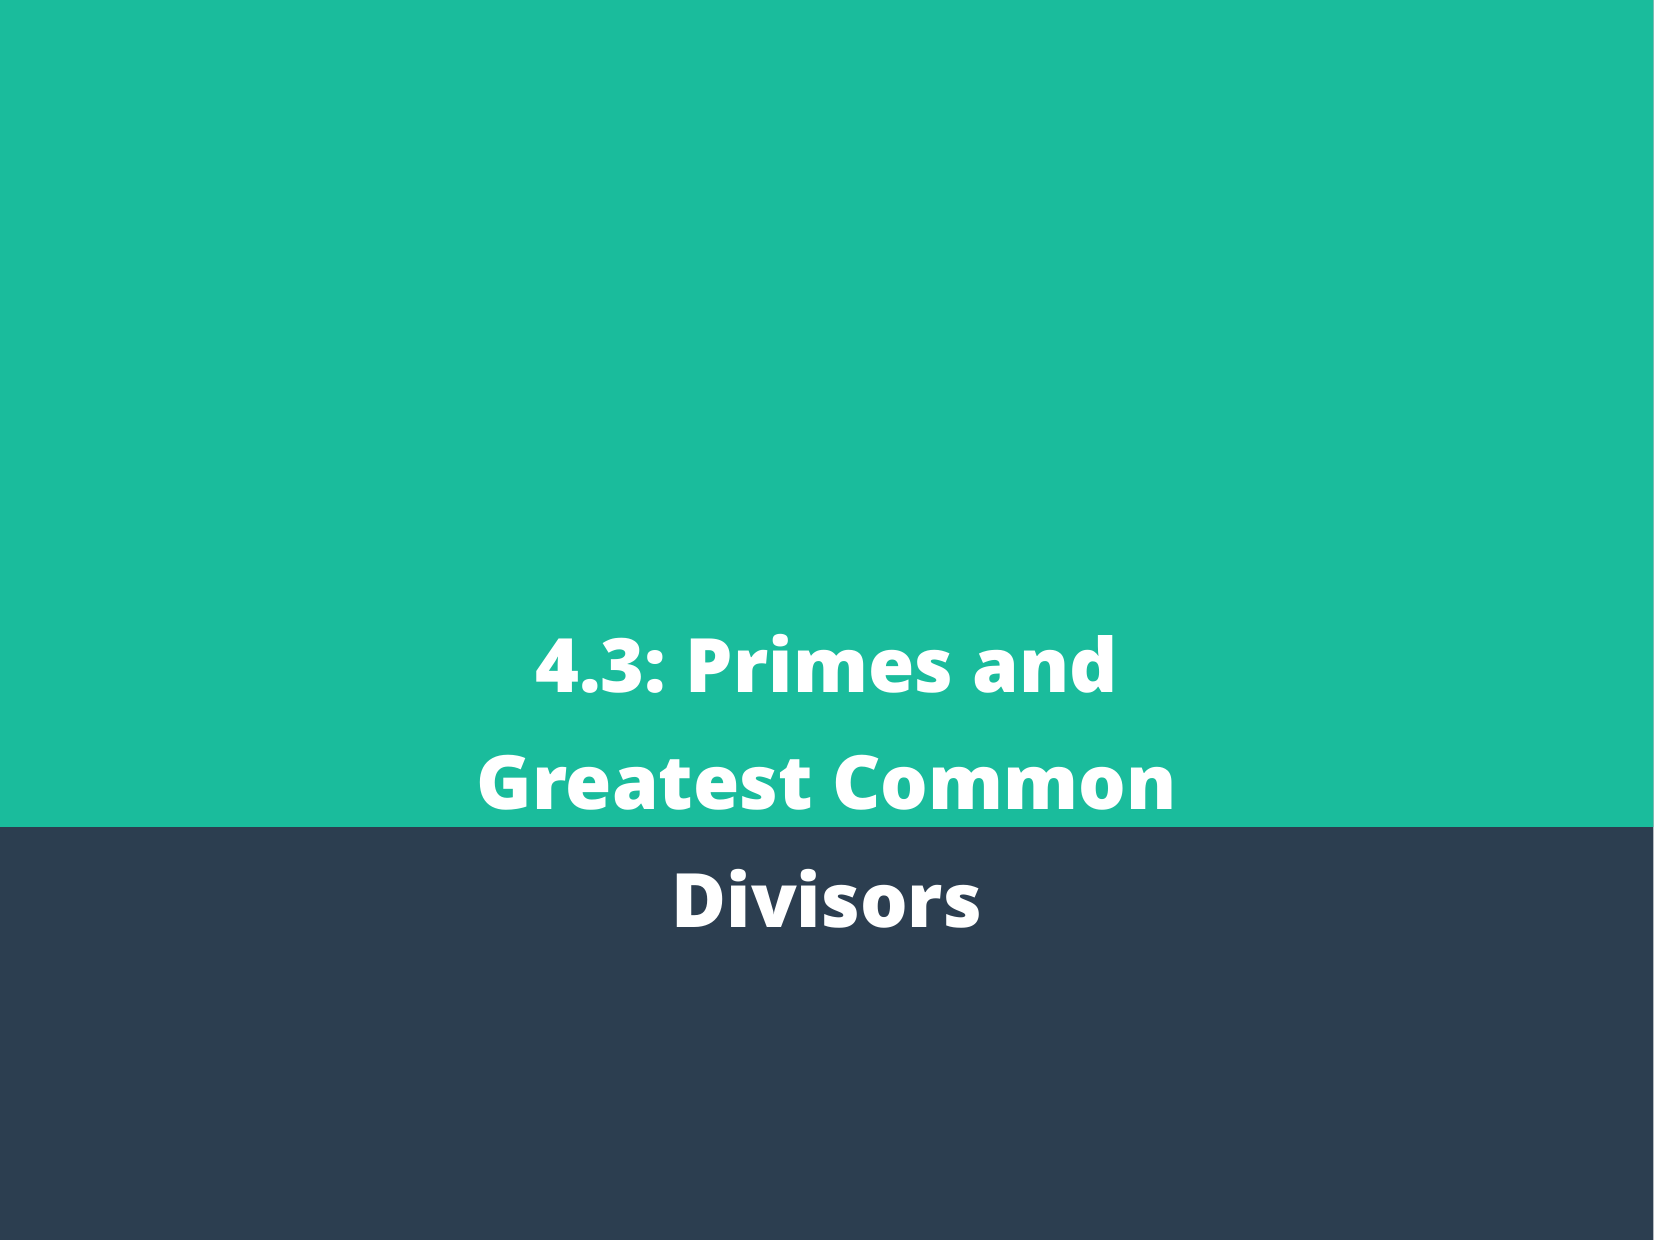

# 4.3: Primes and Greatest Common Divisors